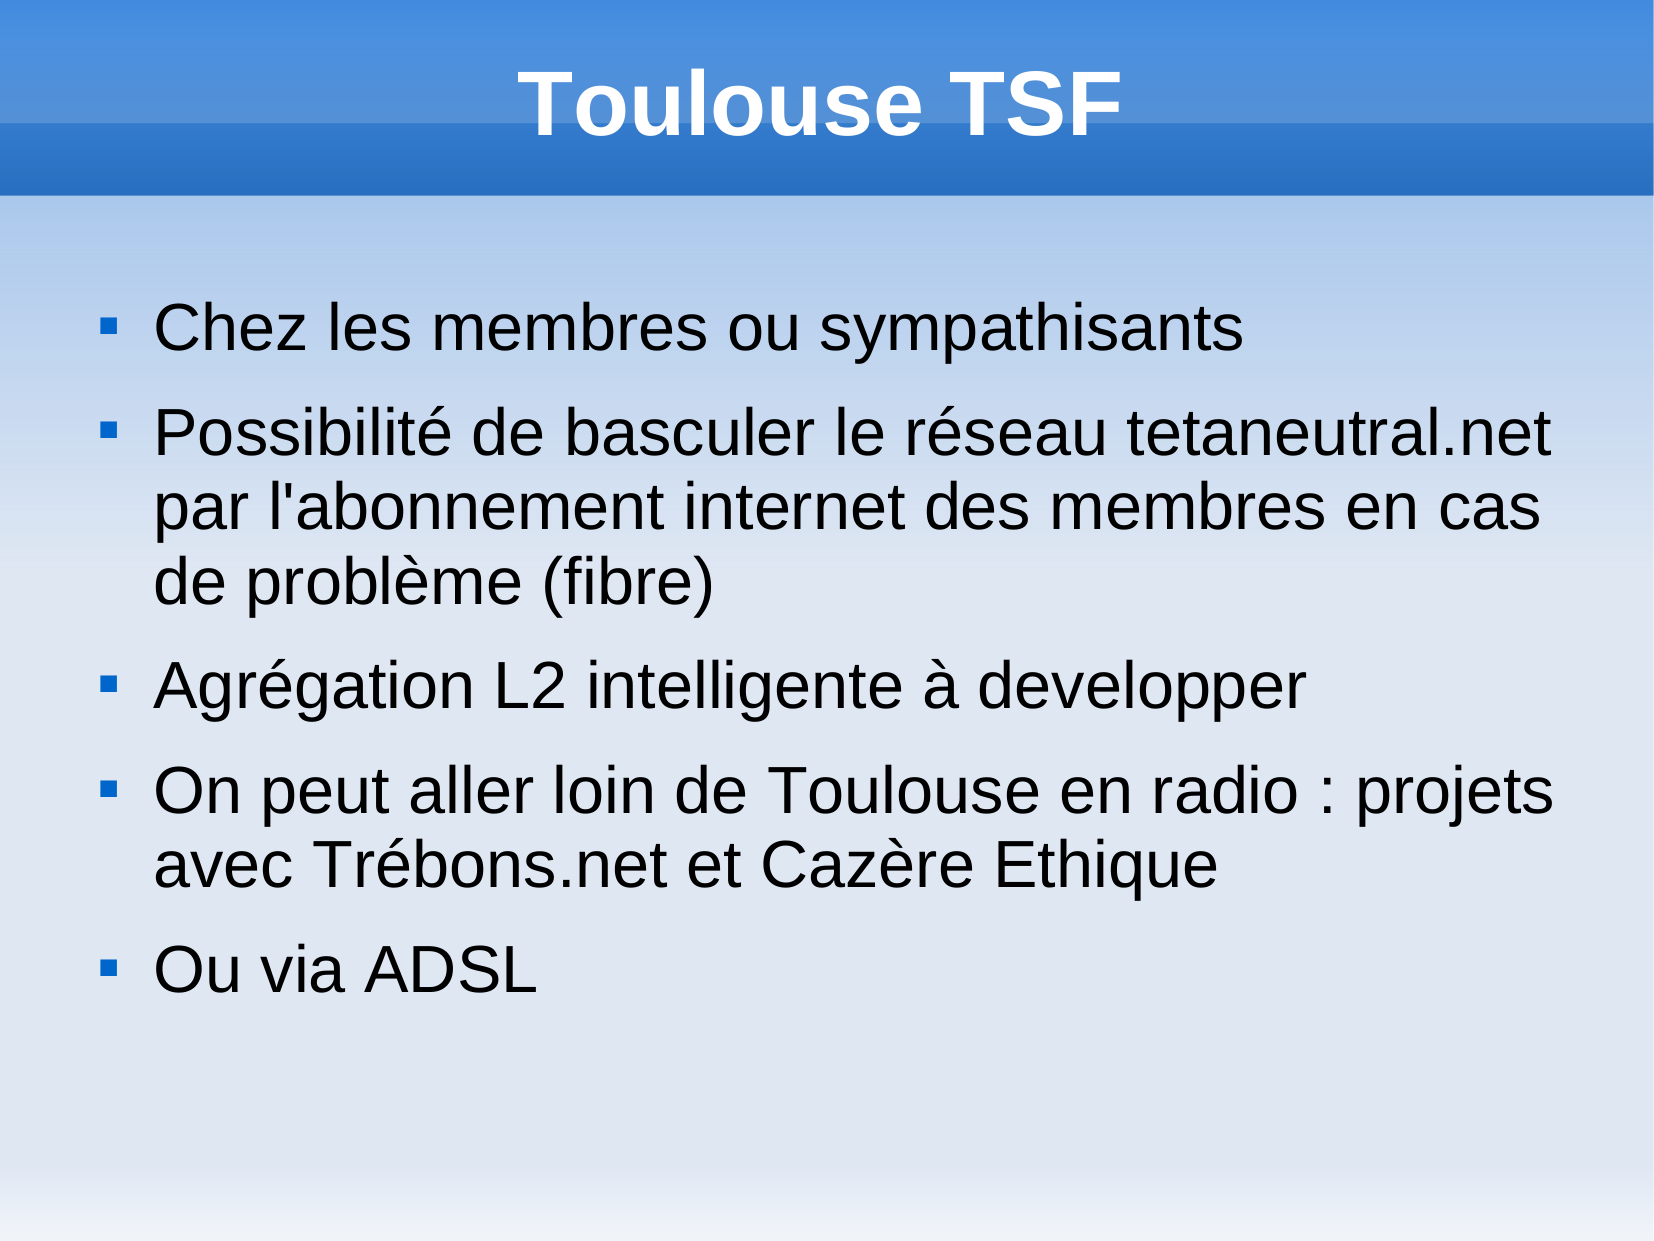

# Toulouse TSF
Chez les membres ou sympathisants
Possibilité de basculer le réseau tetaneutral.net par l'abonnement internet des membres en cas de problème (fibre)
Agrégation L2 intelligente à developper
On peut aller loin de Toulouse en radio : projets avec Trébons.net et Cazère Ethique
Ou via ADSL